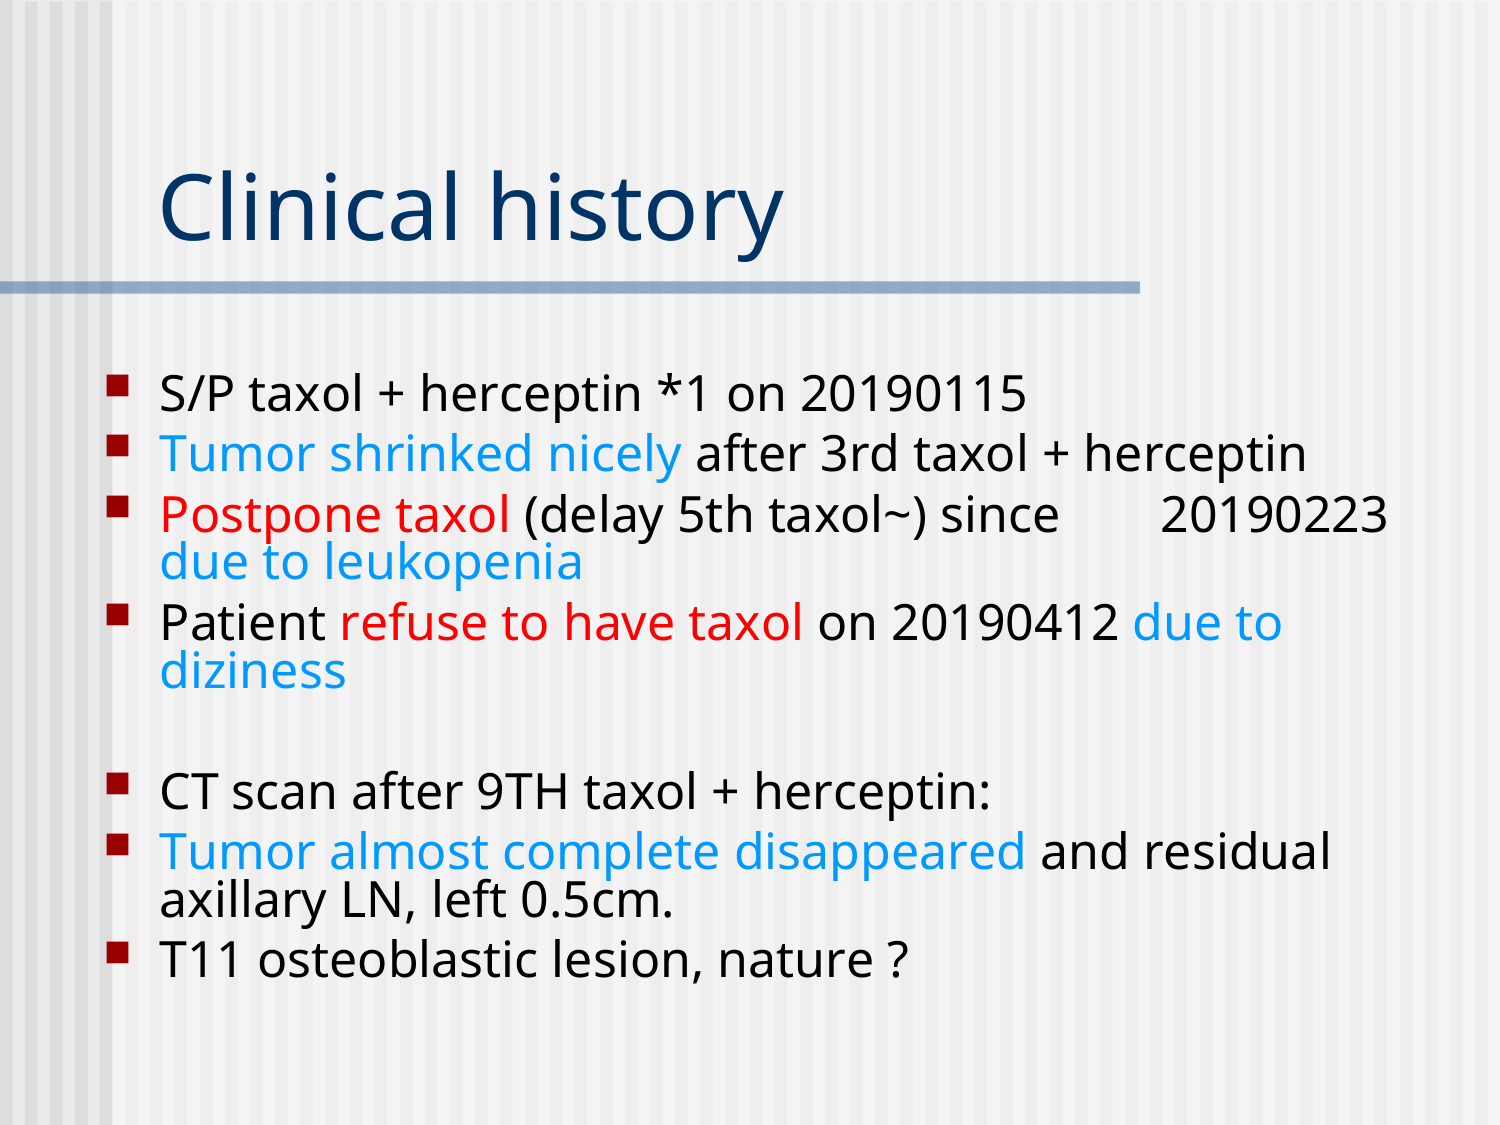

# Clinical history
S/P taxol + herceptin *1 on 20190115
Tumor shrinked nicely after 3rd taxol + herceptin
Postpone taxol (delay 5th taxol~) since 　 20190223 due to leukopenia
Patient refuse to have taxol on 20190412 due to diziness
CT scan after 9TH taxol + herceptin:
Tumor almost complete disappeared and residual axillary LN, left 0.5cm.
T11 osteoblastic lesion, nature ?